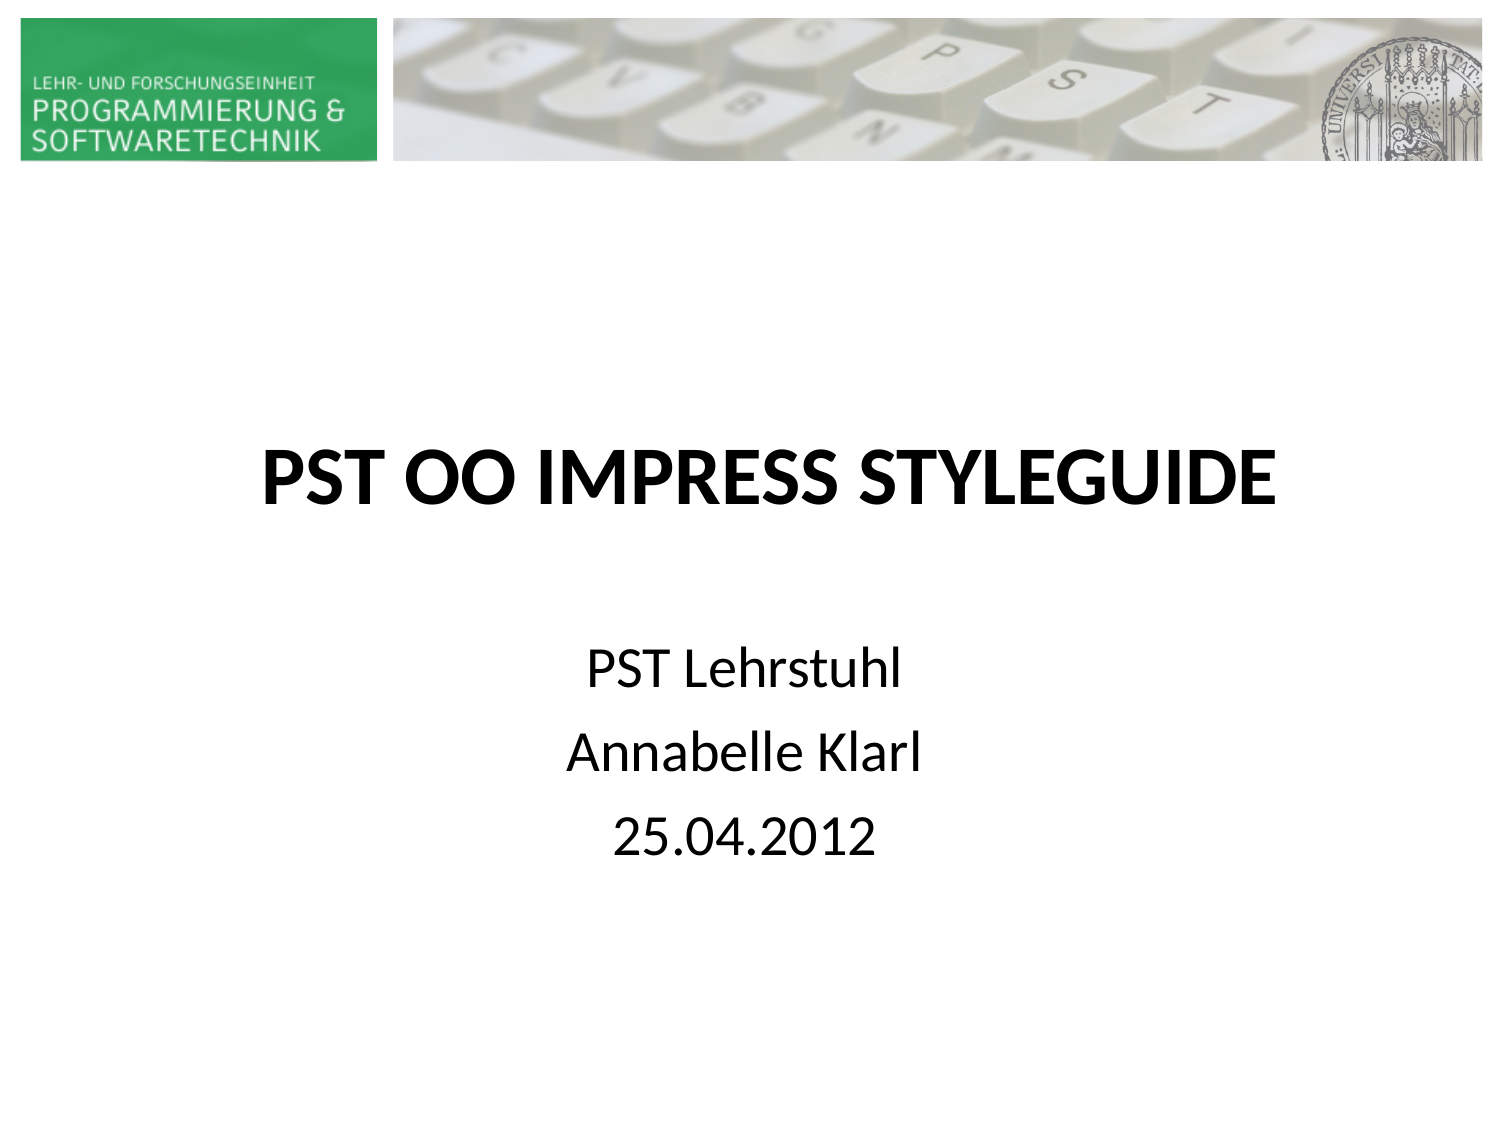

# PST OO IMPRESS STYLEGUIDE
PST Lehrstuhl
Annabelle Klarl
25.04.2012
HAUPT-/ BACHELOR- SEMINAR
ADAPTIVE SYSTEME
PST | PROF. DR. WIRSING
14. JUNI 2009
VORNAME NAME